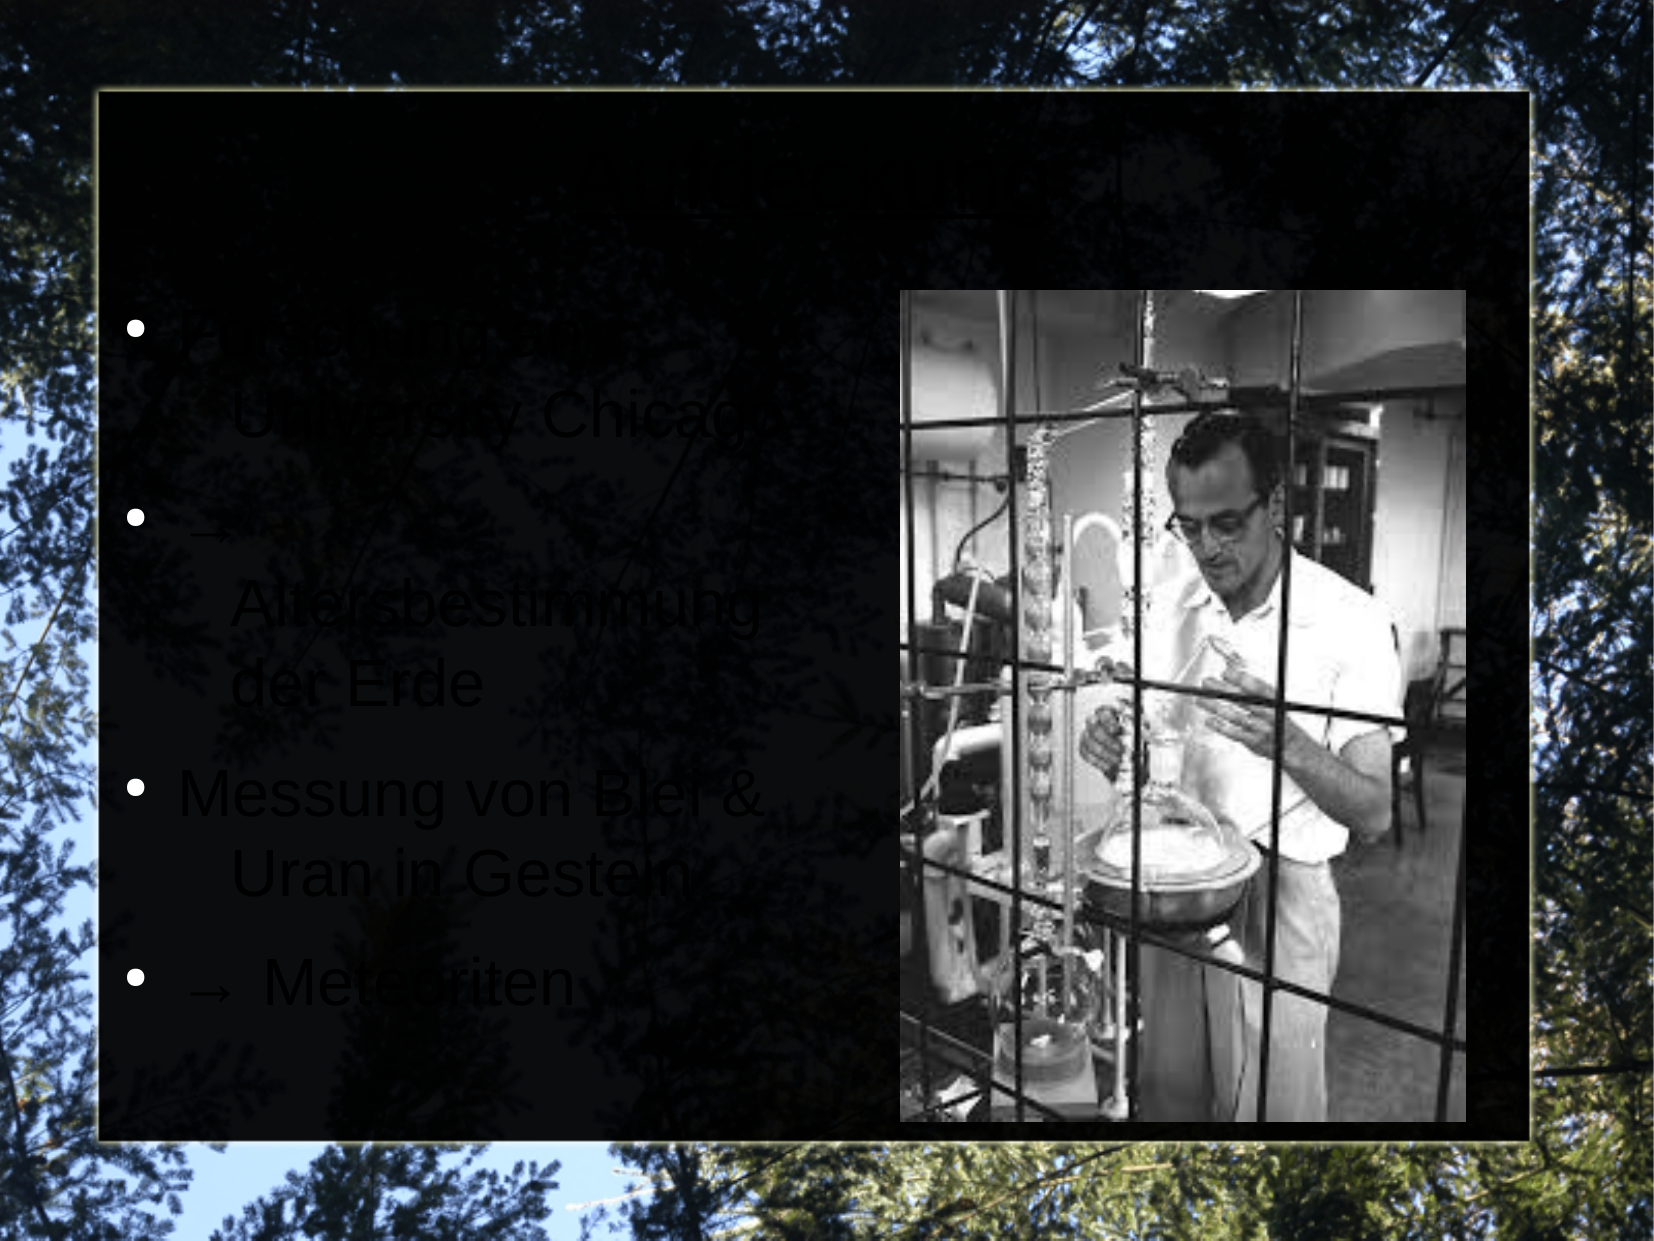

# Aufdeckung
Forschung an University Chicago
→ Altersbestimmung der Erde
Messung von Blei & Uran in Gestein
→ Meteoriten